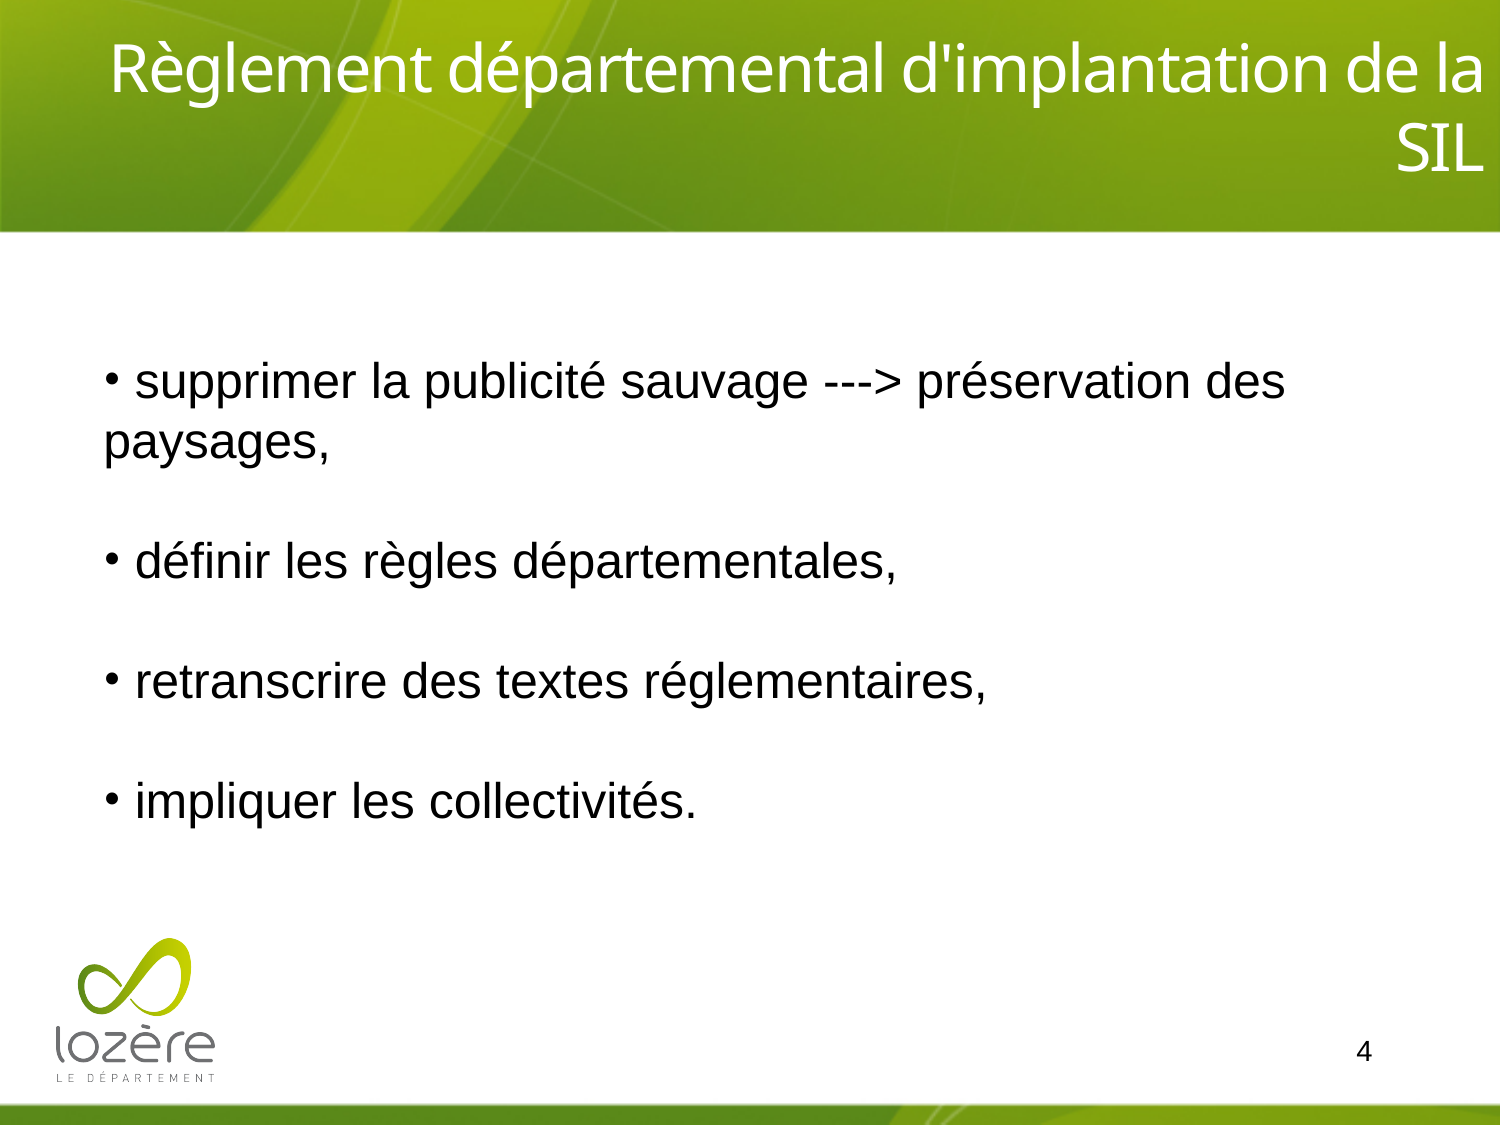

Règlement départemental d'implantation de la SIL
Objectif du règlement d'implantation de la SIL
 supprimer la publicité sauvage ---> préservation des paysages,
 définir les règles départementales,
 retranscrire des textes réglementaires,
 impliquer les collectivités.
4